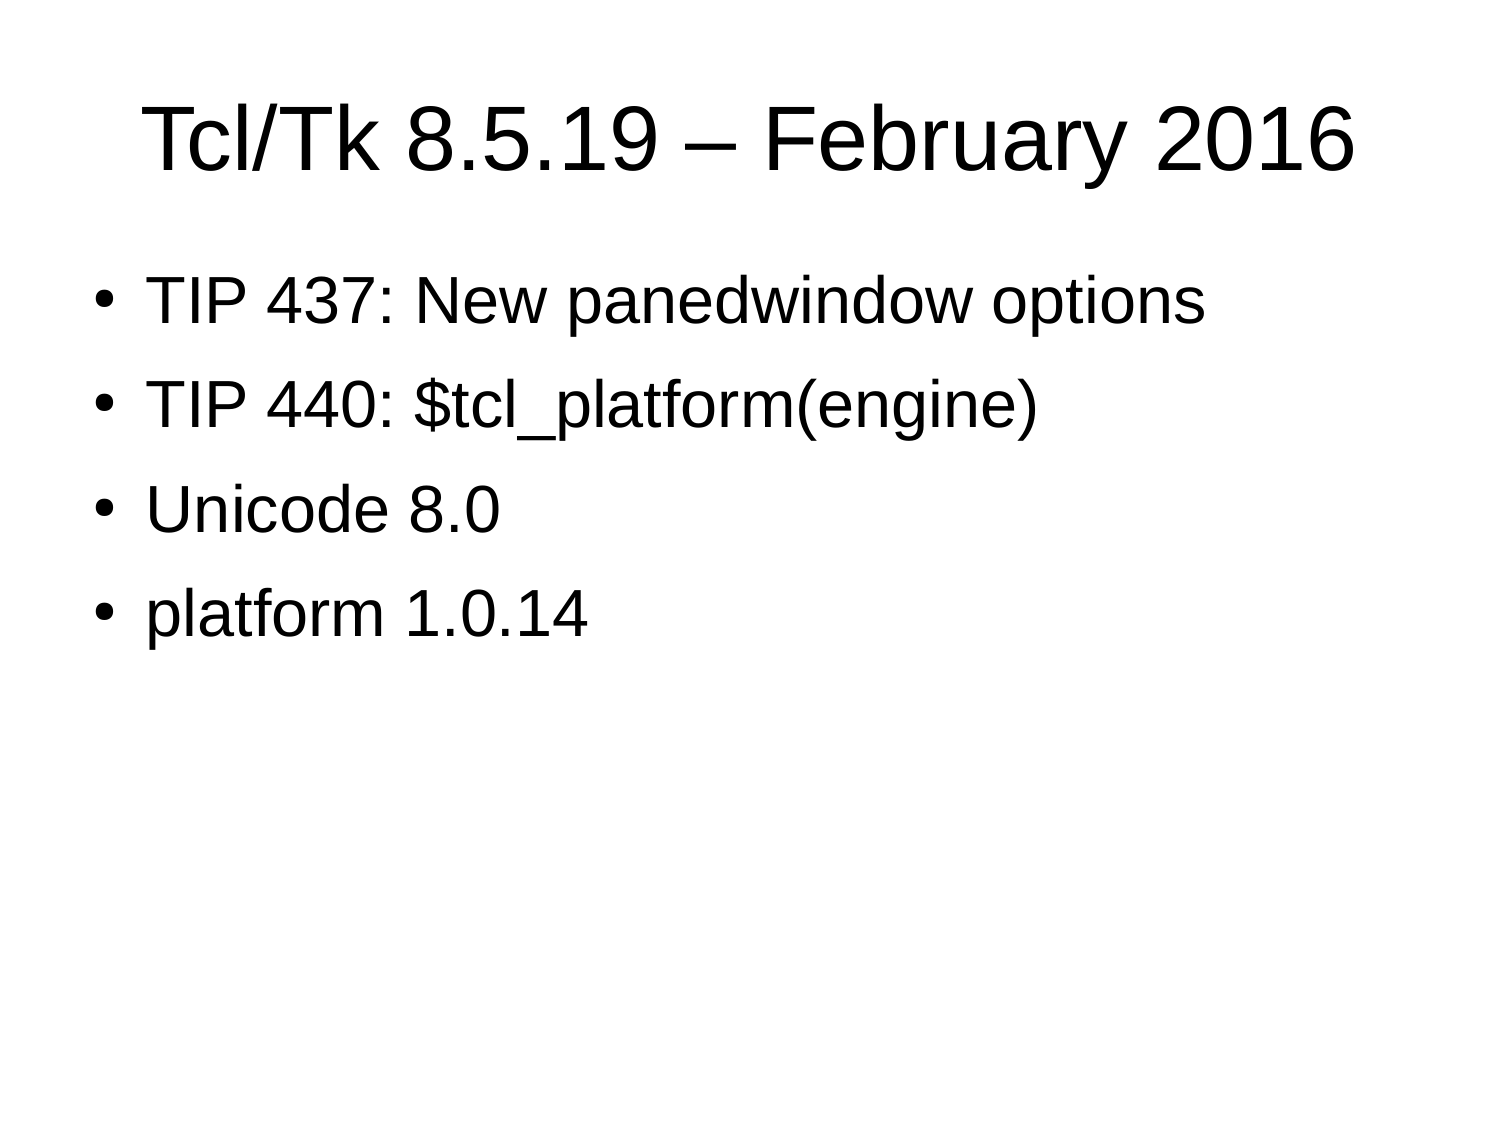

# Tcl/Tk 8.5.19 – February 2016
TIP 437: New panedwindow options
TIP 440: $tcl_platform(engine)
Unicode 8.0
platform 1.0.14